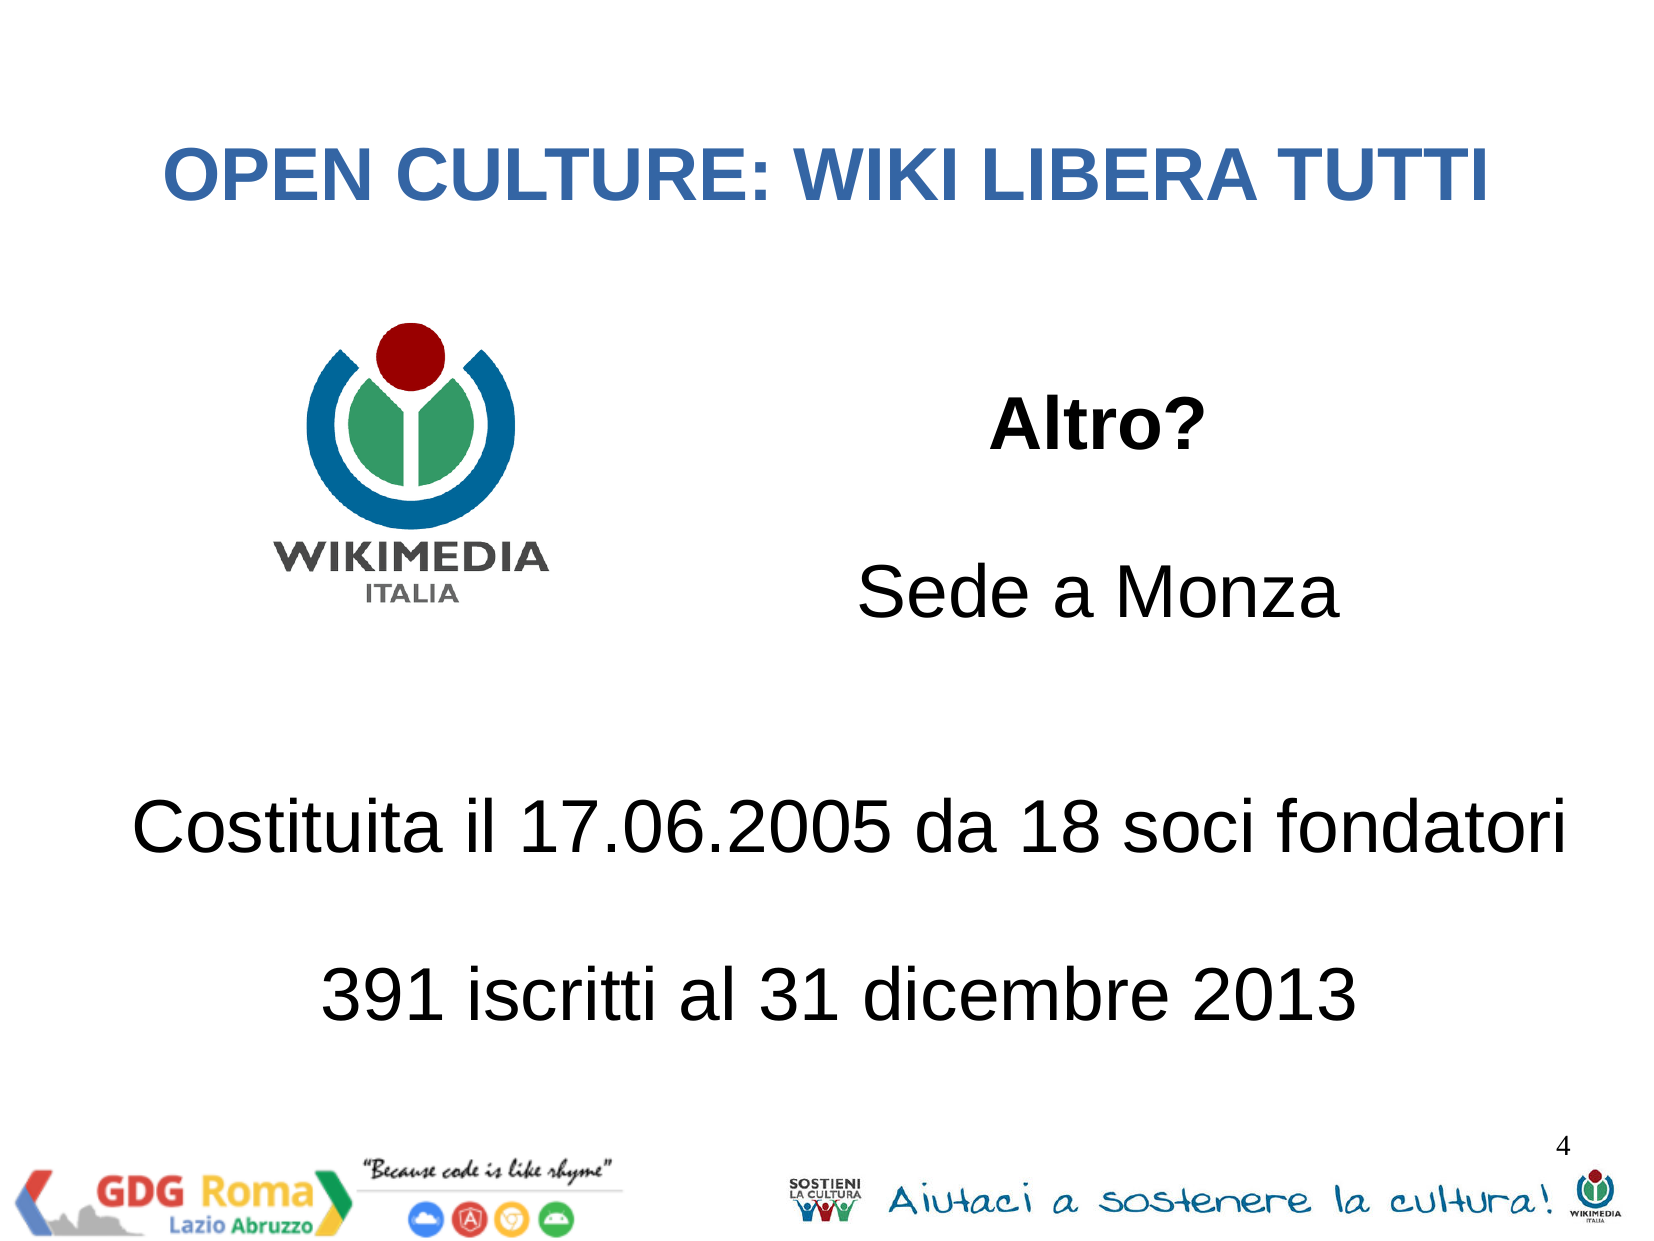

OPEN CULTURE: WIKI LIBERA TUTTI
Altro?
Sede a Monza
# Costituita il 17.06.2005 da 18 soci fondatori
391 iscritti al 31 dicembre 2013
4